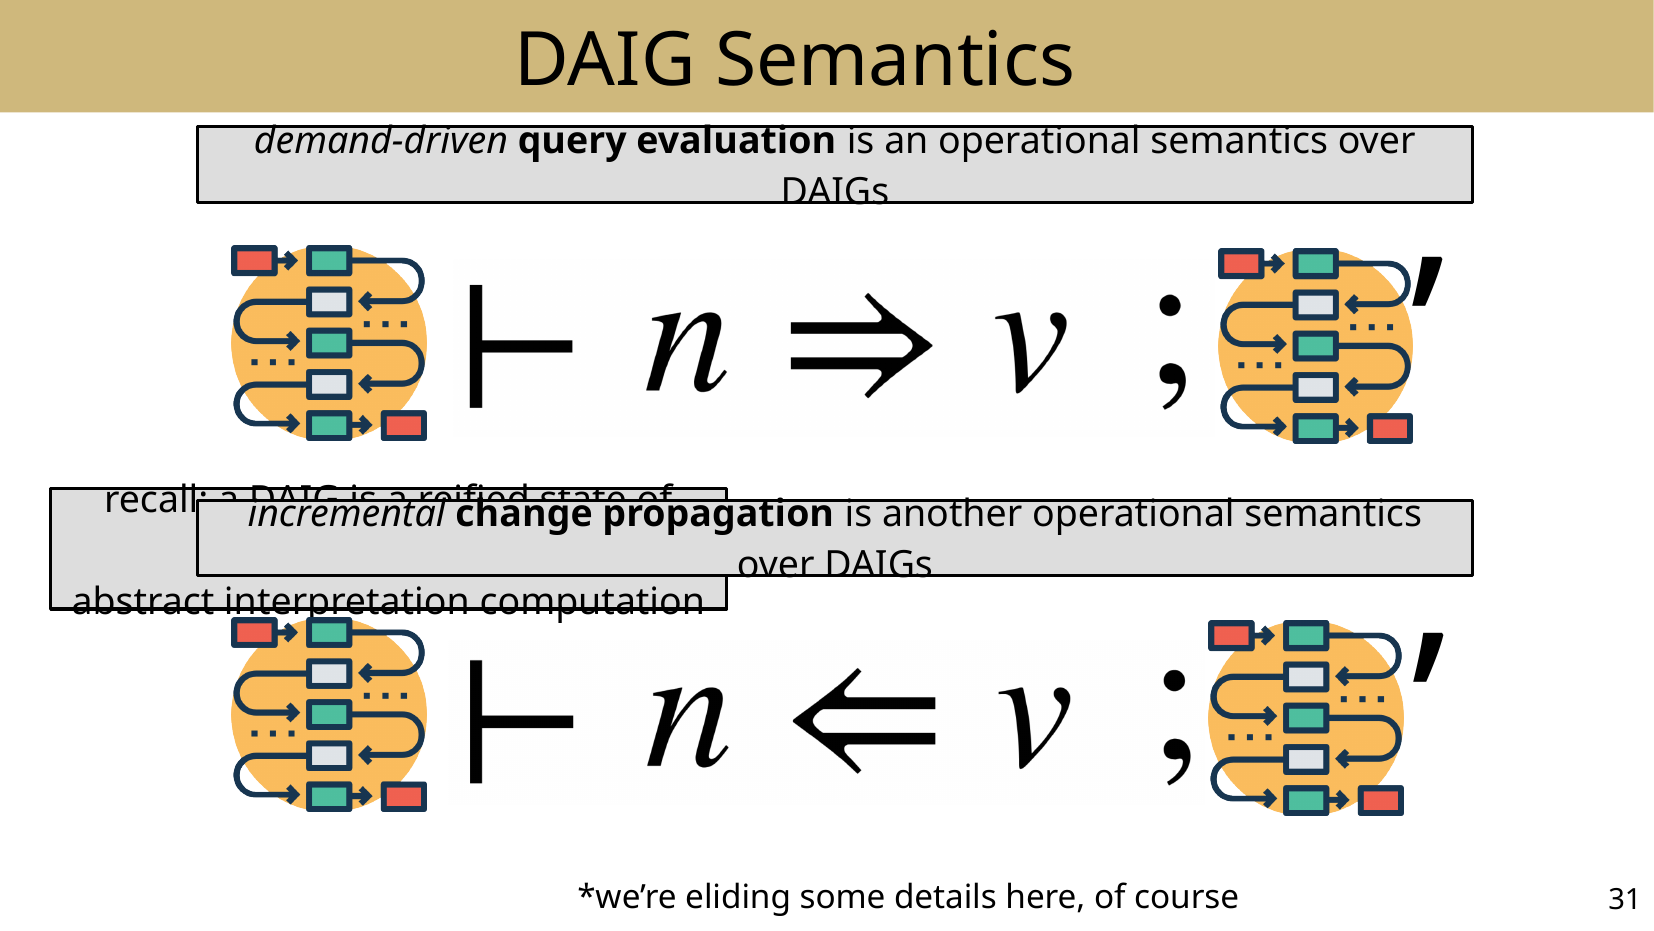

# DAIG Semantics
,
demand-driven query evaluation is an operational semantics over DAIGs
,
recall: a DAIG is a reified state of some
abstract interpretation computation
incremental change propagation is another operational semantics over DAIGs
*we’re eliding some details here, of course